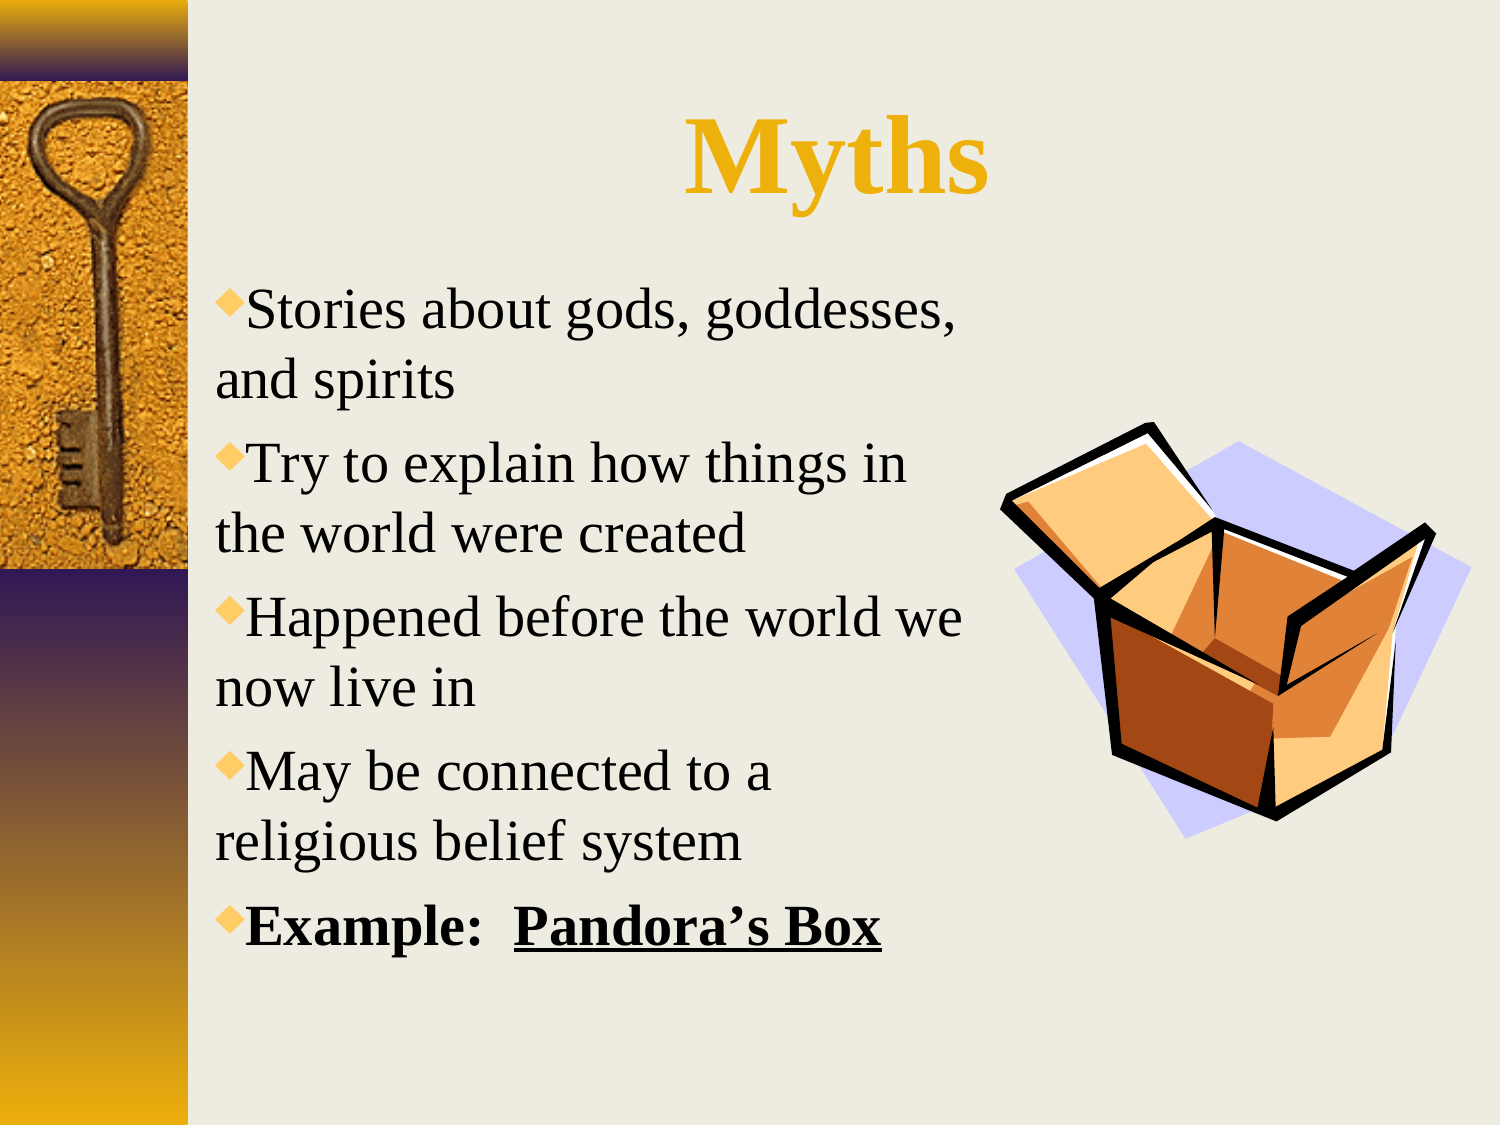

# Myths
Stories about gods, goddesses, and spirits
Try to explain how things in the world were created
Happened before the world we now live in
May be connected to a religious belief system
Example: Pandora’s Box